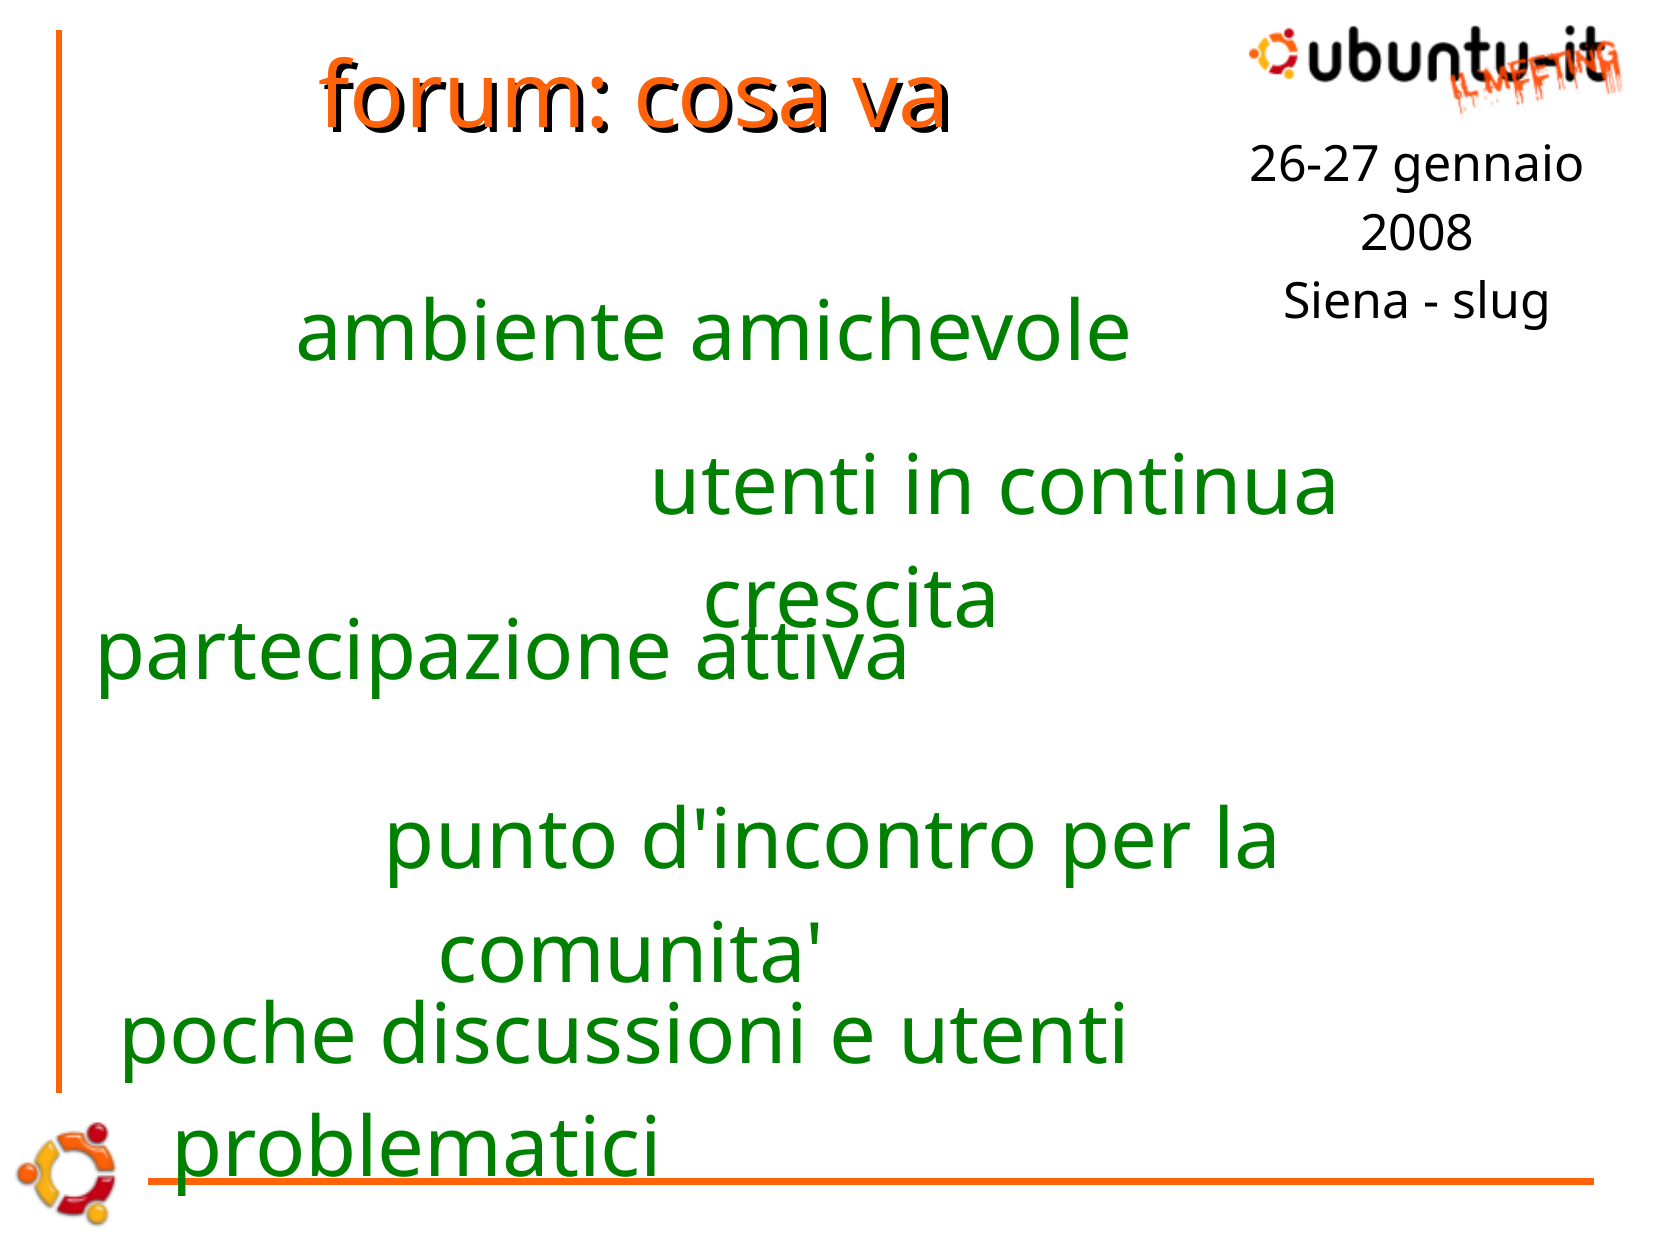

# forum: cosa va
26-27 gennaio 2008
Siena - slug
ambiente amichevole
utenti in continua crescita
partecipazione attiva
punto d'incontro per la comunita'
poche discussioni e utenti problematici